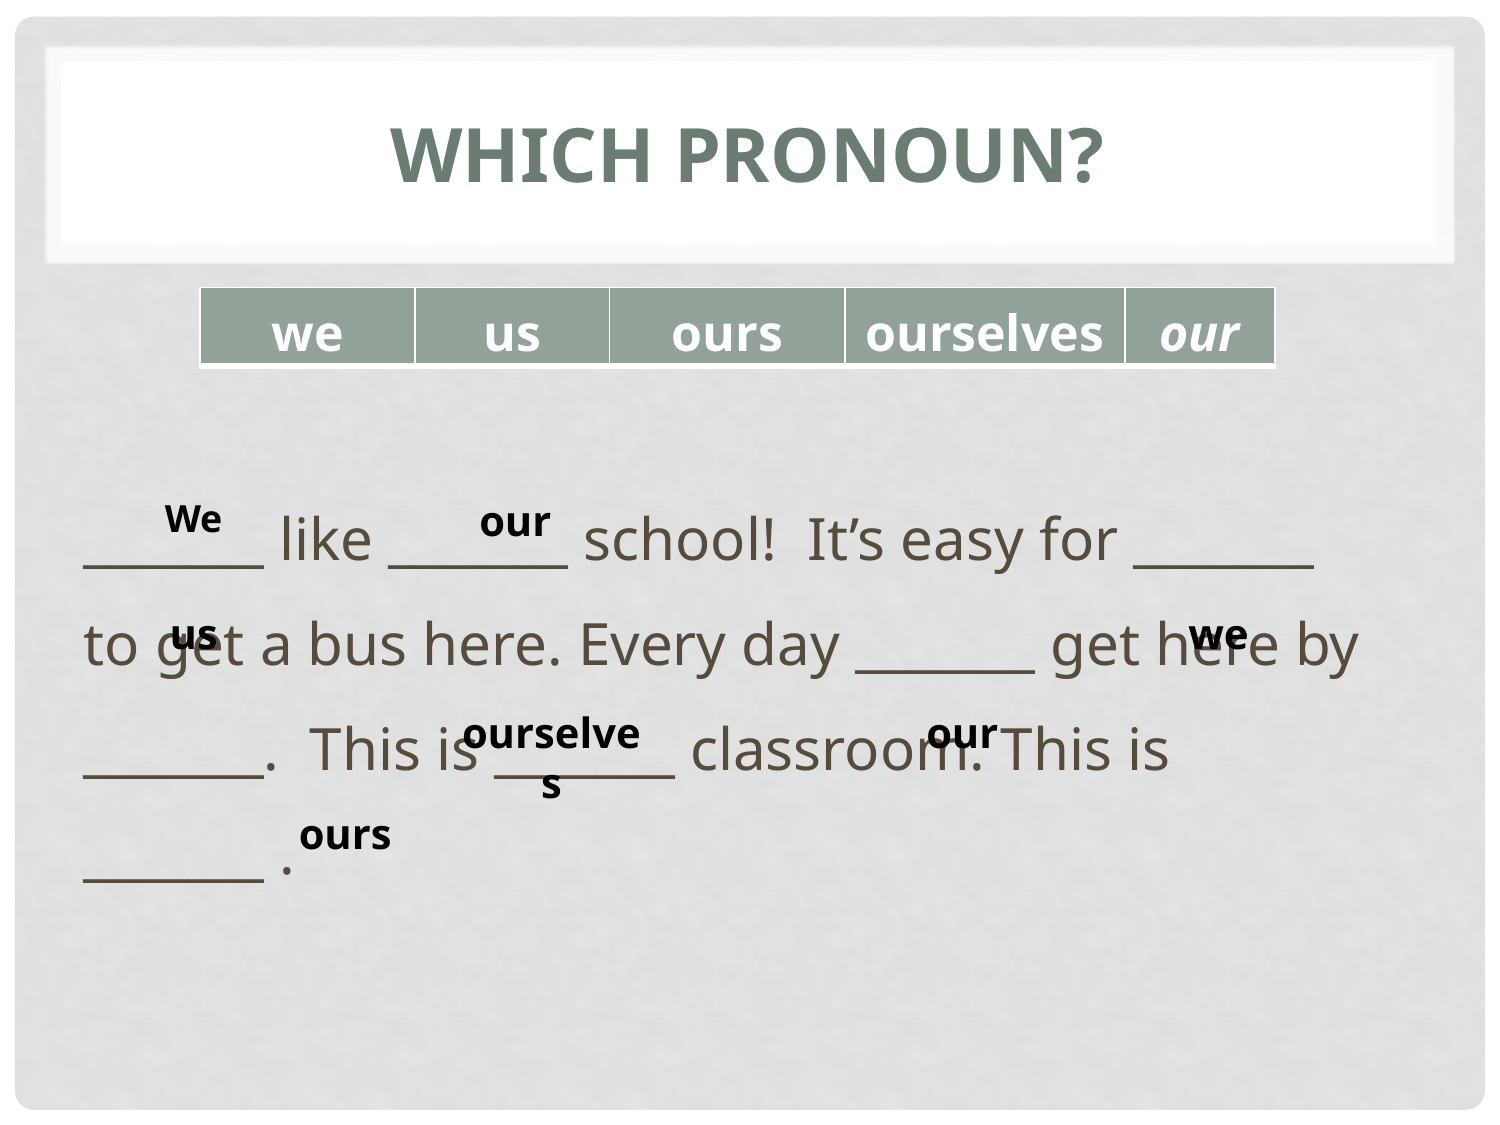

# Which pronoun?
_______ like _______ school! It’s easy for _______ to get a bus here. Every day _______ get here by _______. This is _______ classroom. This is _______ .
| we | us | ours | ourselves | our |
| --- | --- | --- | --- | --- |
We
our
us
we
ourselves
our
ours